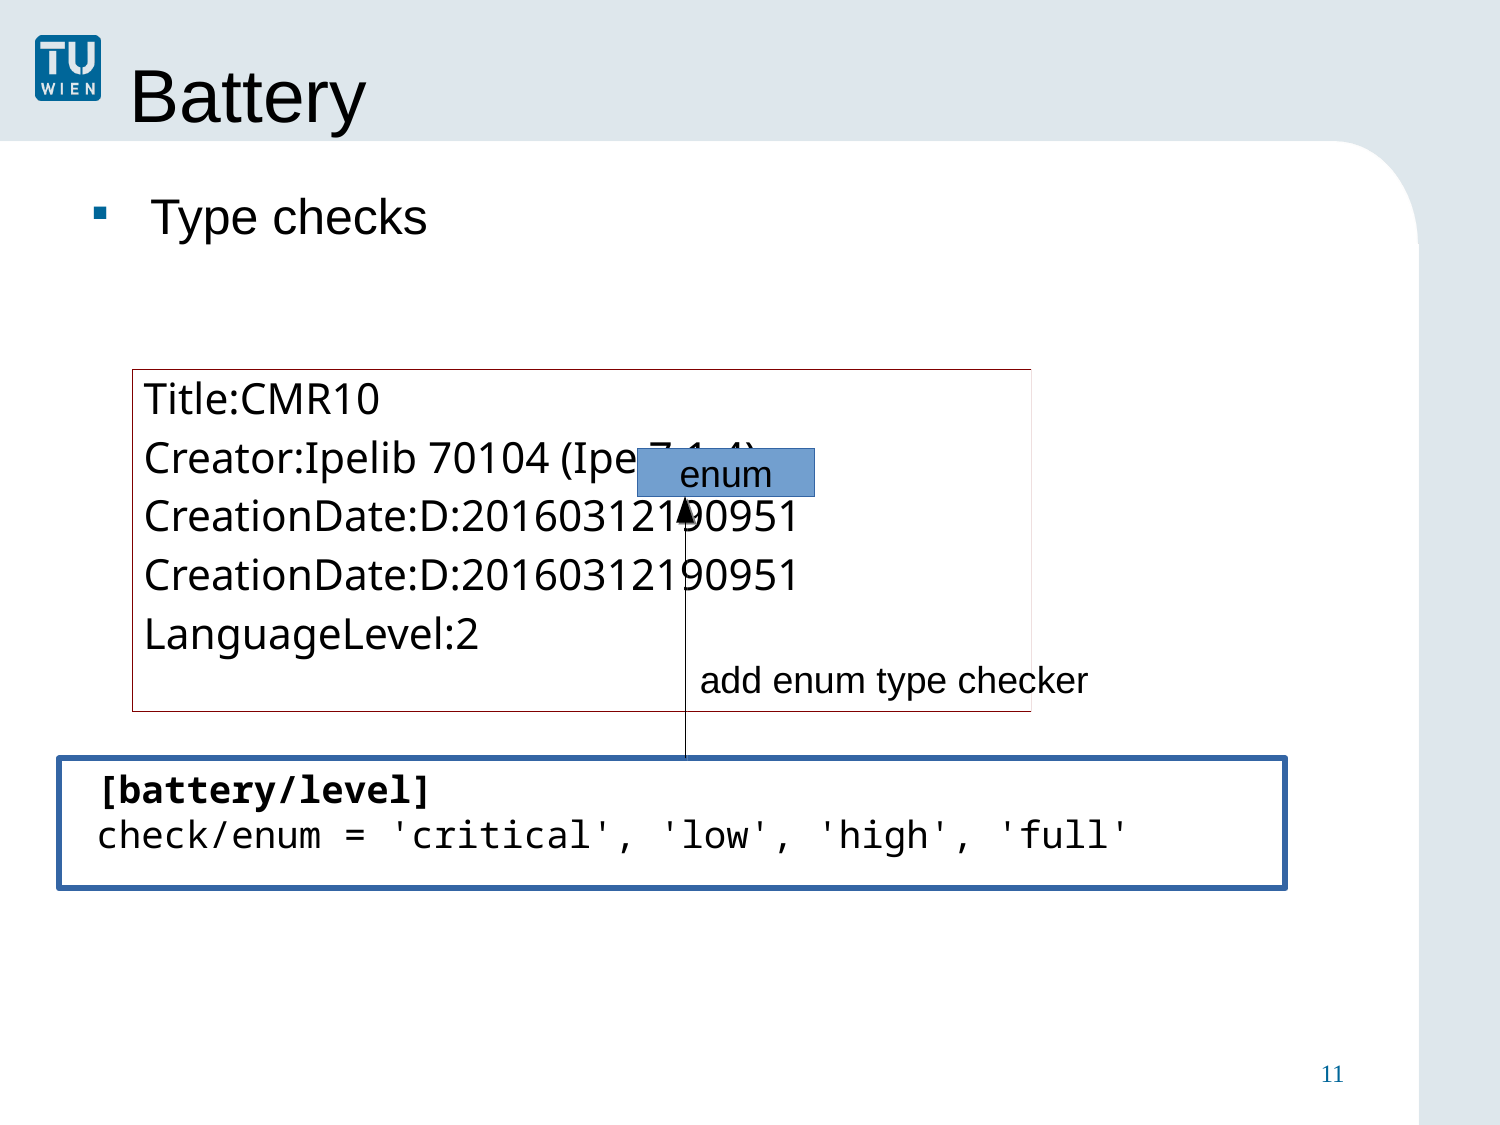

# Battery
Type checks
enum
add enum type checker
 [battery/level]
 check/enum = 'critical', 'low', 'high', 'full'
11